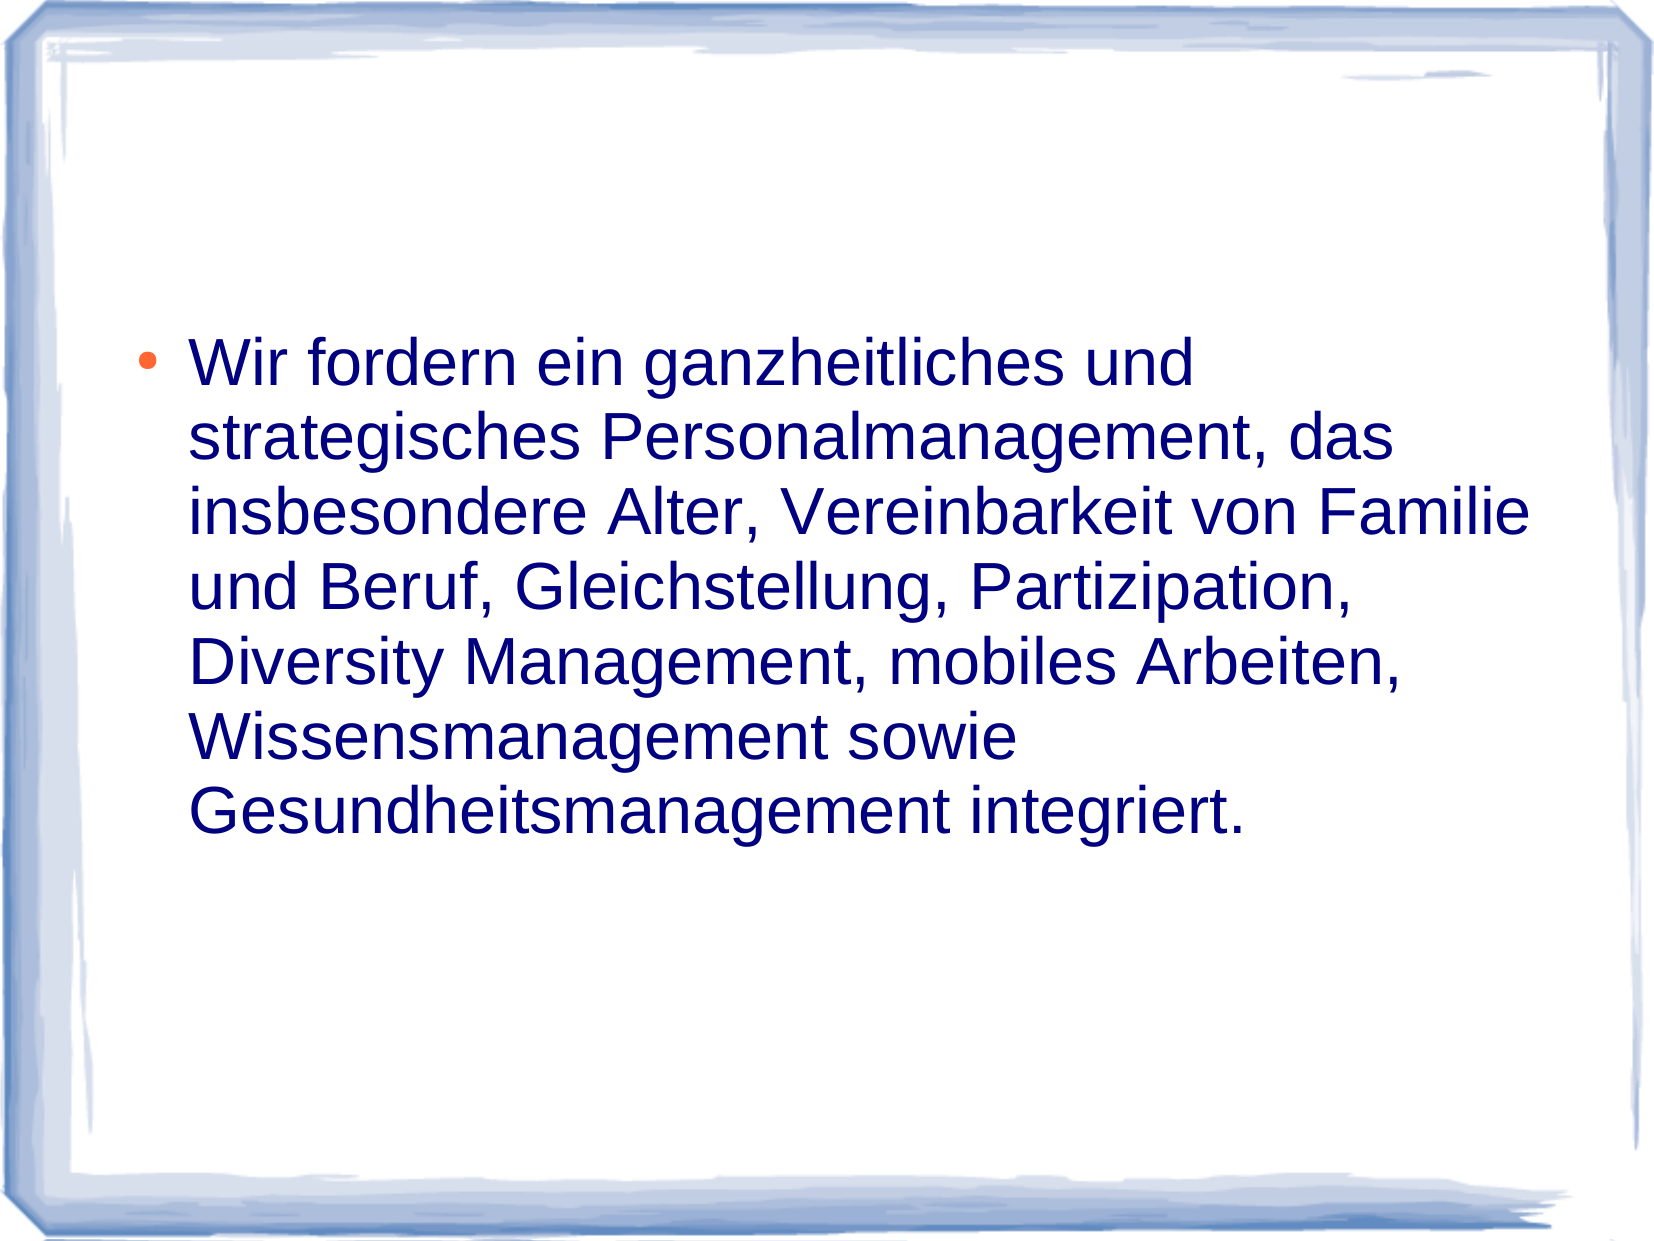

#
Wir fordern ein ganzheitliches und strategisches Personalmanagement, das insbesondere Alter, Vereinbarkeit von Familie und Beruf, Gleichstellung, Partizipation, Diversity Management, mobiles Arbeiten, Wissensmanagement sowie Gesundheitsmanagement integriert.